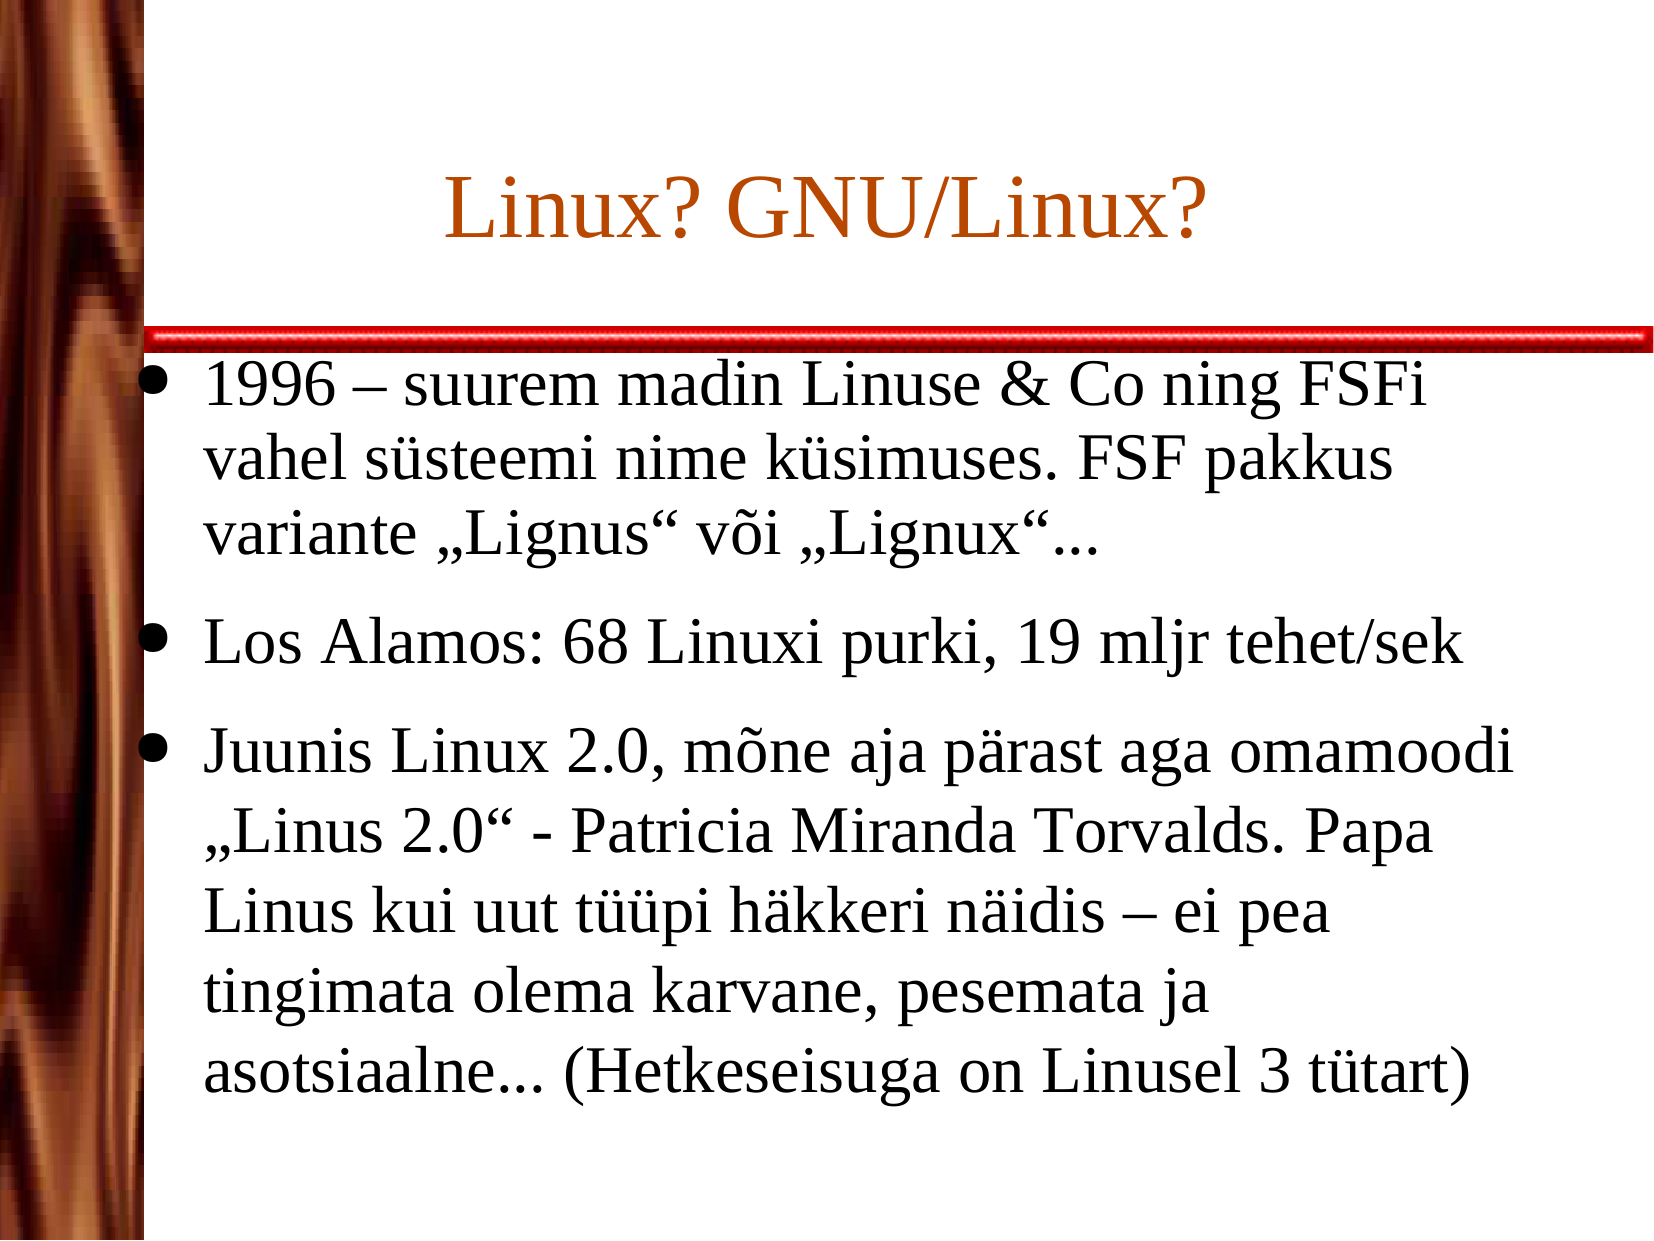

# Linux? GNU/Linux?
1996 – suurem madin Linuse & Co ning FSFi vahel süsteemi nime küsimuses. FSF pakkus variante „Lignus“ või „Lignux“...
Los Alamos: 68 Linuxi purki, 19 mljr tehet/sek
Juunis Linux 2.0, mõne aja pärast aga omamoodi „Linus 2.0“ - Patricia Miranda Torvalds. Papa Linus kui uut tüüpi häkkeri näidis – ei pea tingimata olema karvane, pesemata ja asotsiaalne... (Hetkeseisuga on Linusel 3 tütart)